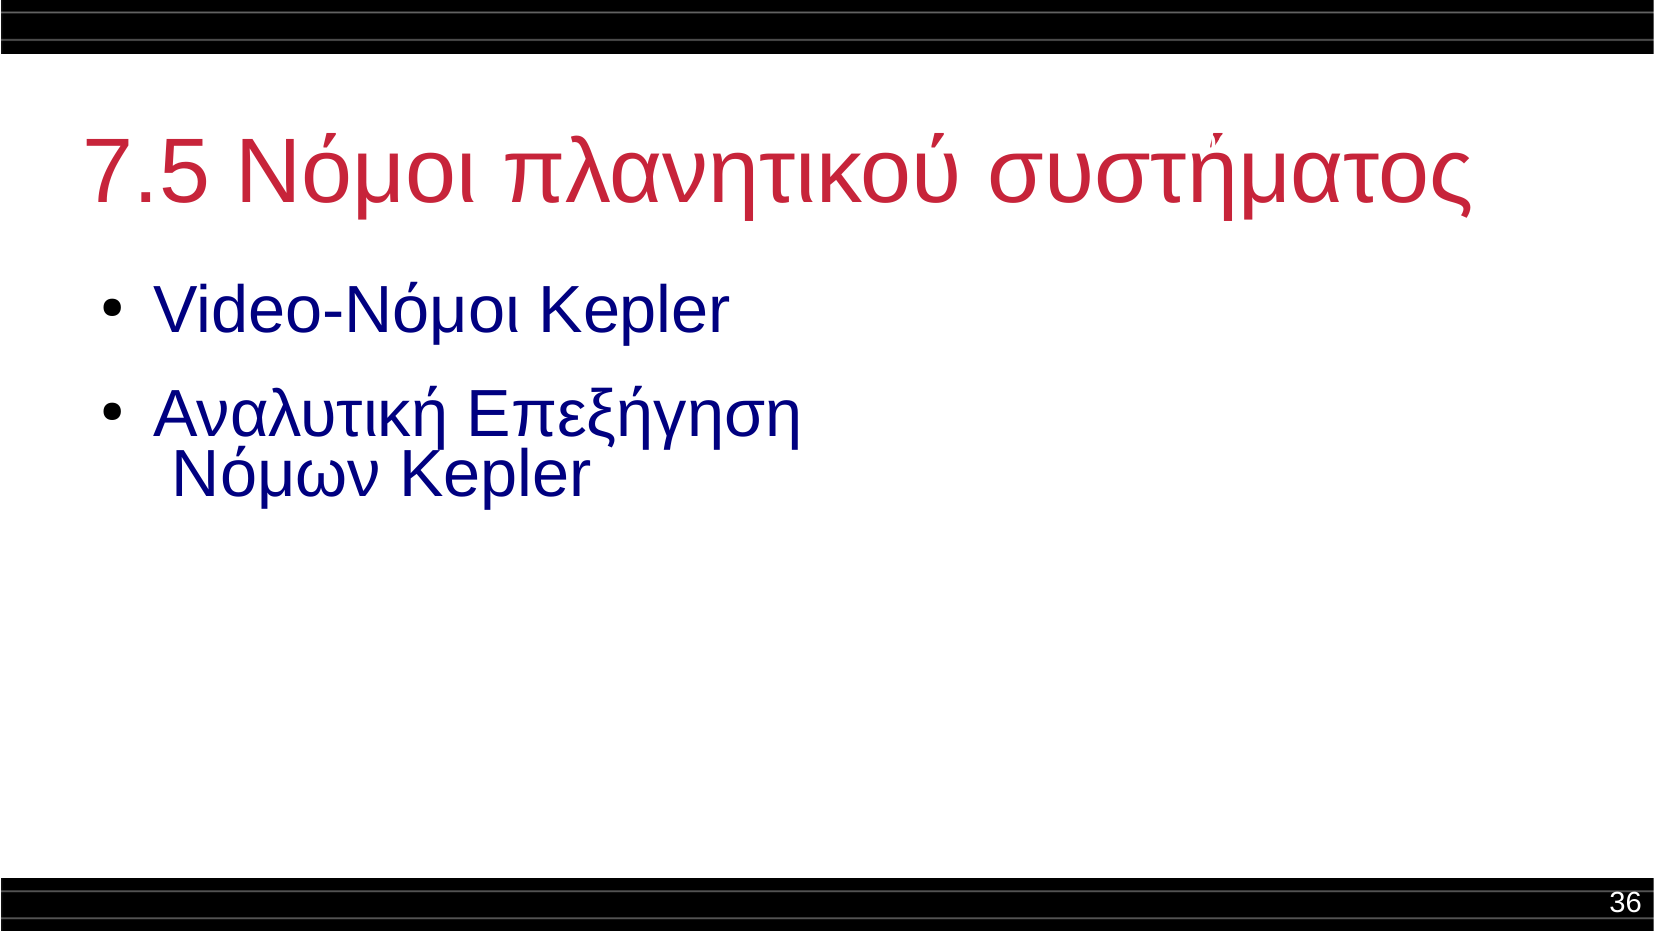

# 7.5 Νόμοι πλανητικού συστήματος
νός
Video-Νόμοι Kepler
Αναλυτική Επεξήγηση Νόμων Kepler